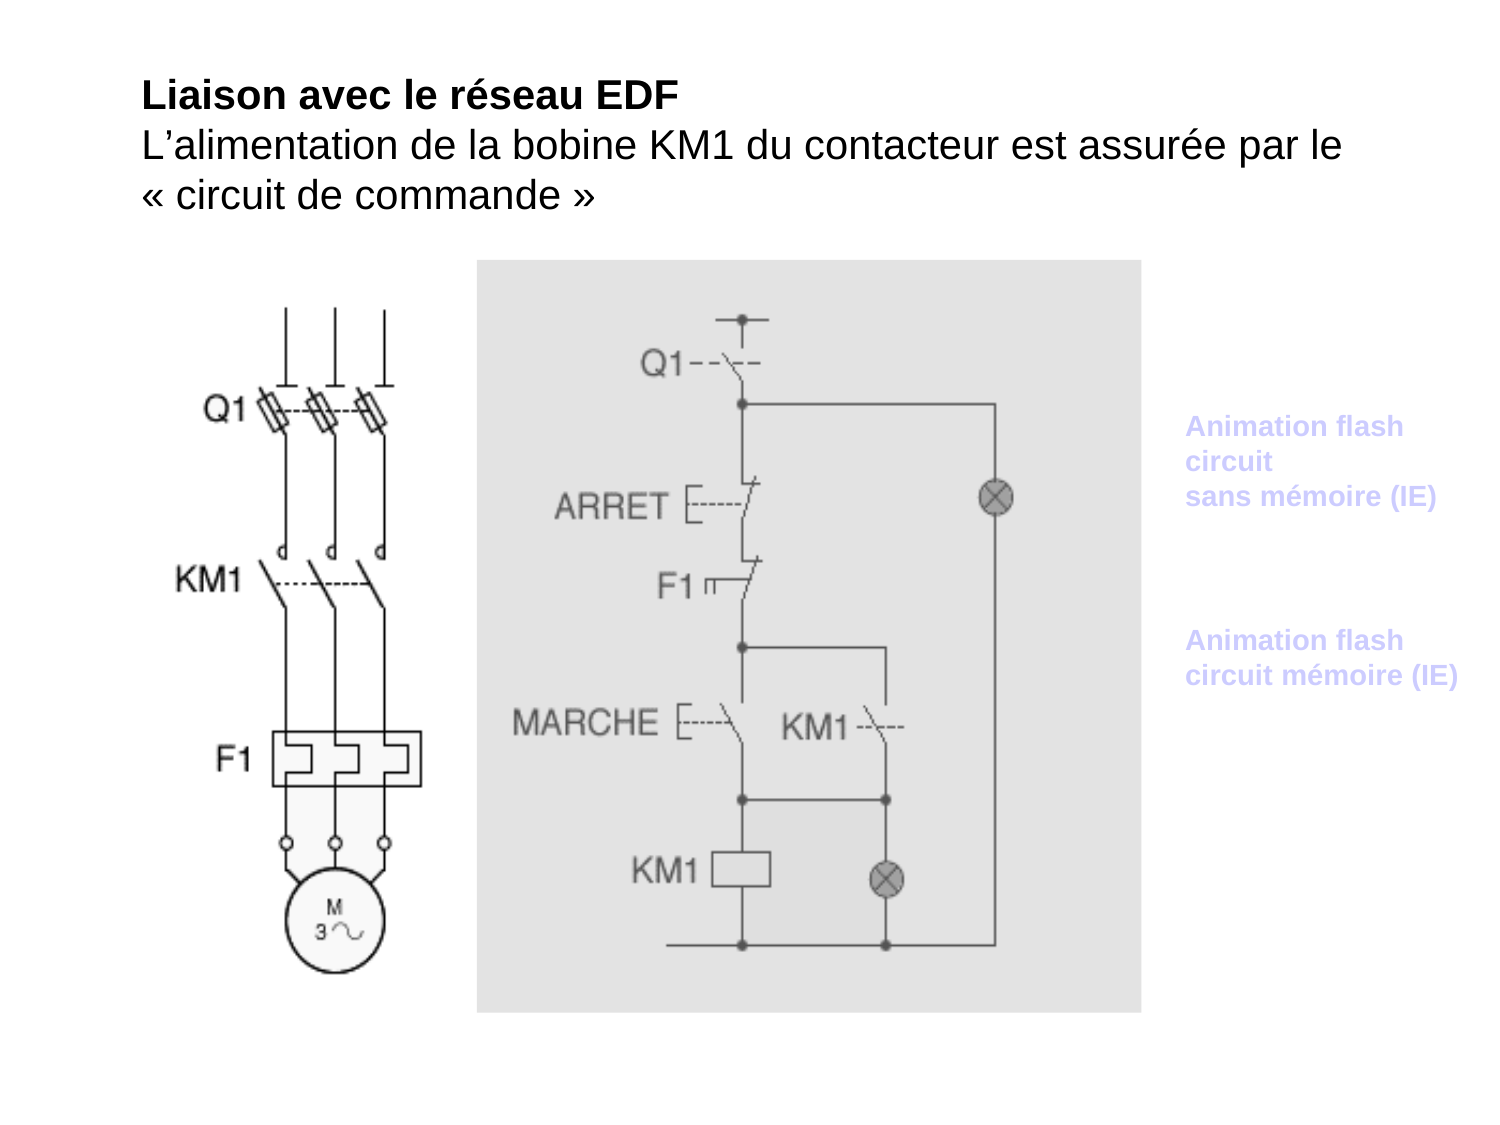

Liaison avec le réseau EDF
L’alimentation de la bobine KM1 du contacteur est assurée par le « circuit de commande »
Animation flash
circuit
sans mémoire (IE)
Animation flash
circuit mémoire (IE)